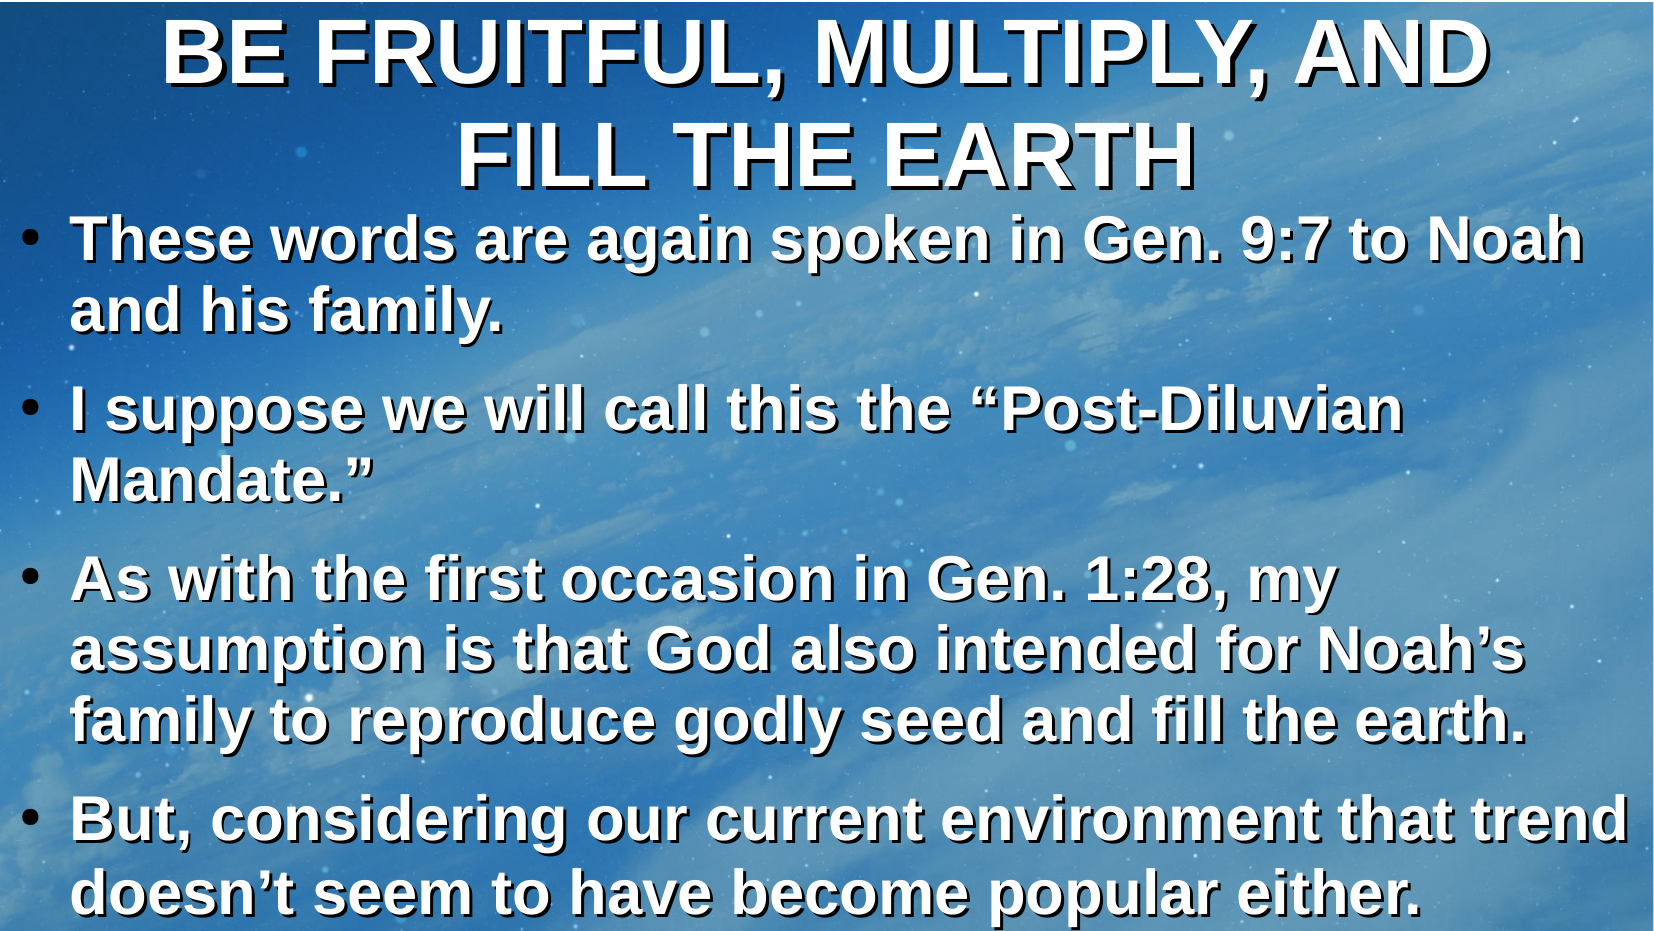

# BE FRUITFUL, MULTIPLY, AND FILL THE EARTH
These words are again spoken in Gen. 9:7 to Noah and his family.
I suppose we will call this the “Post-Diluvian Mandate.”
As with the first occasion in Gen. 1:28, my assumption is that God also intended for Noah’s family to reproduce godly seed and fill the earth.
But, considering our current environment that trend doesn’t seem to have become popular either.